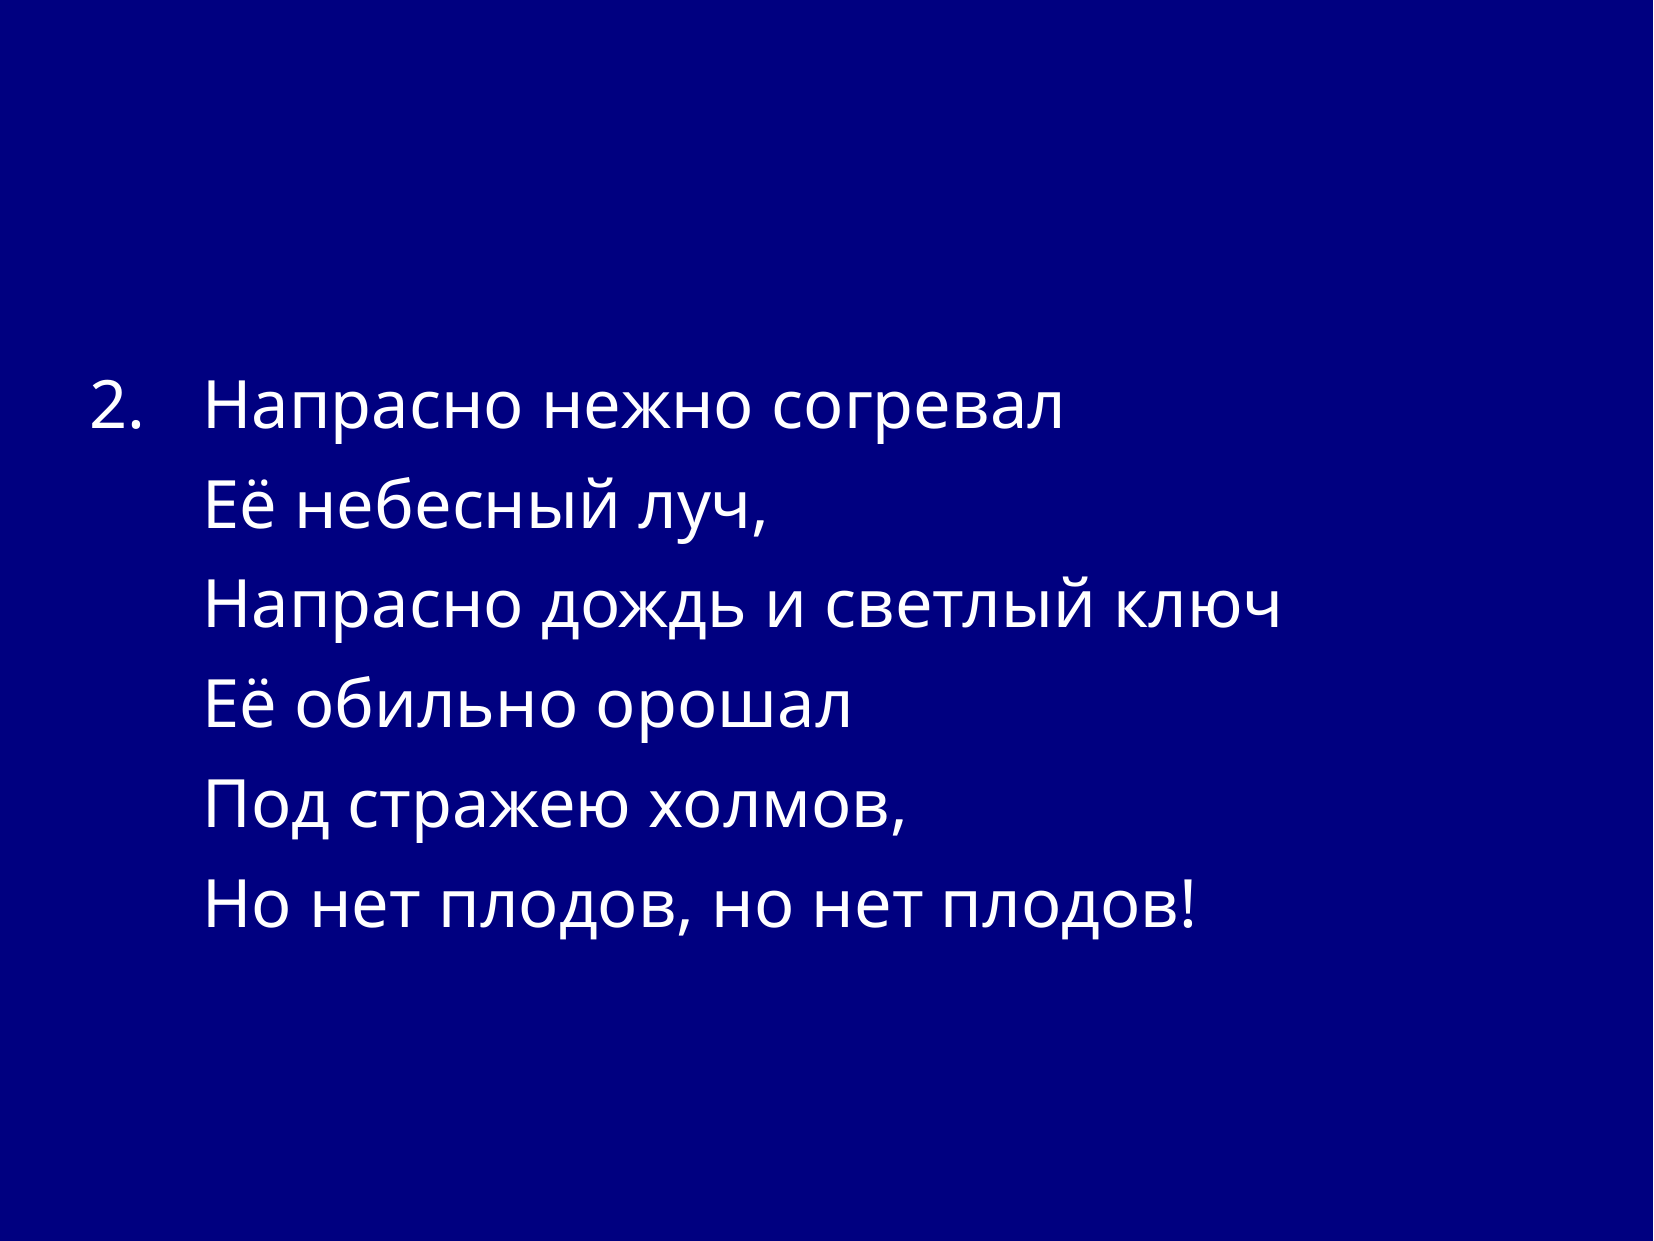

2.	Напрасно нежно согревал
	Её небесный луч,
	Напрасно дождь и светлый ключ
	Её обильно орошал
	Под стражею холмов,
	Но нет плодов, но нет плодов!